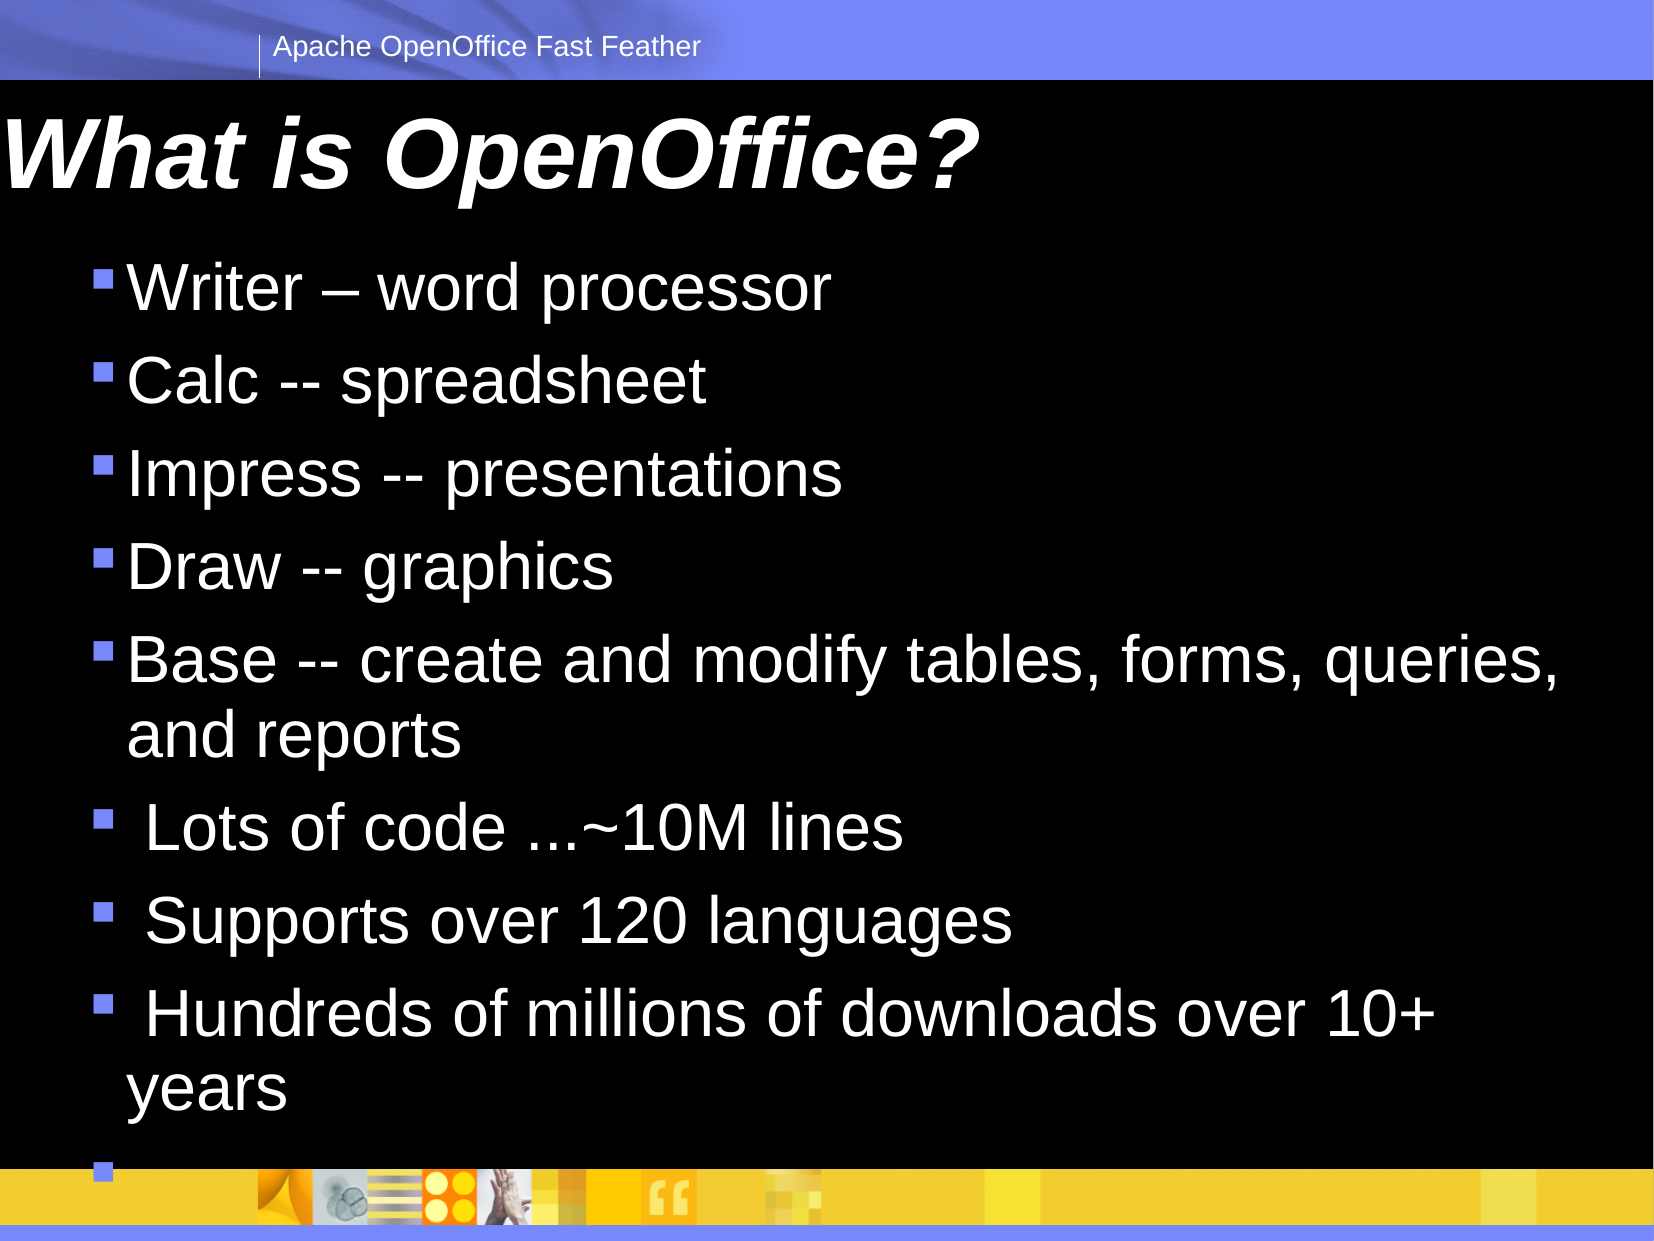

# What is OpenOffice?
Writer – word processor
Calc -- spreadsheet
Impress -- presentations
Draw -- graphics
Base -- create and modify tables, forms, queries, and reports
 Lots of code ...~10M lines
 Supports over 120 languages
 Hundreds of millions of downloads over 10+ years